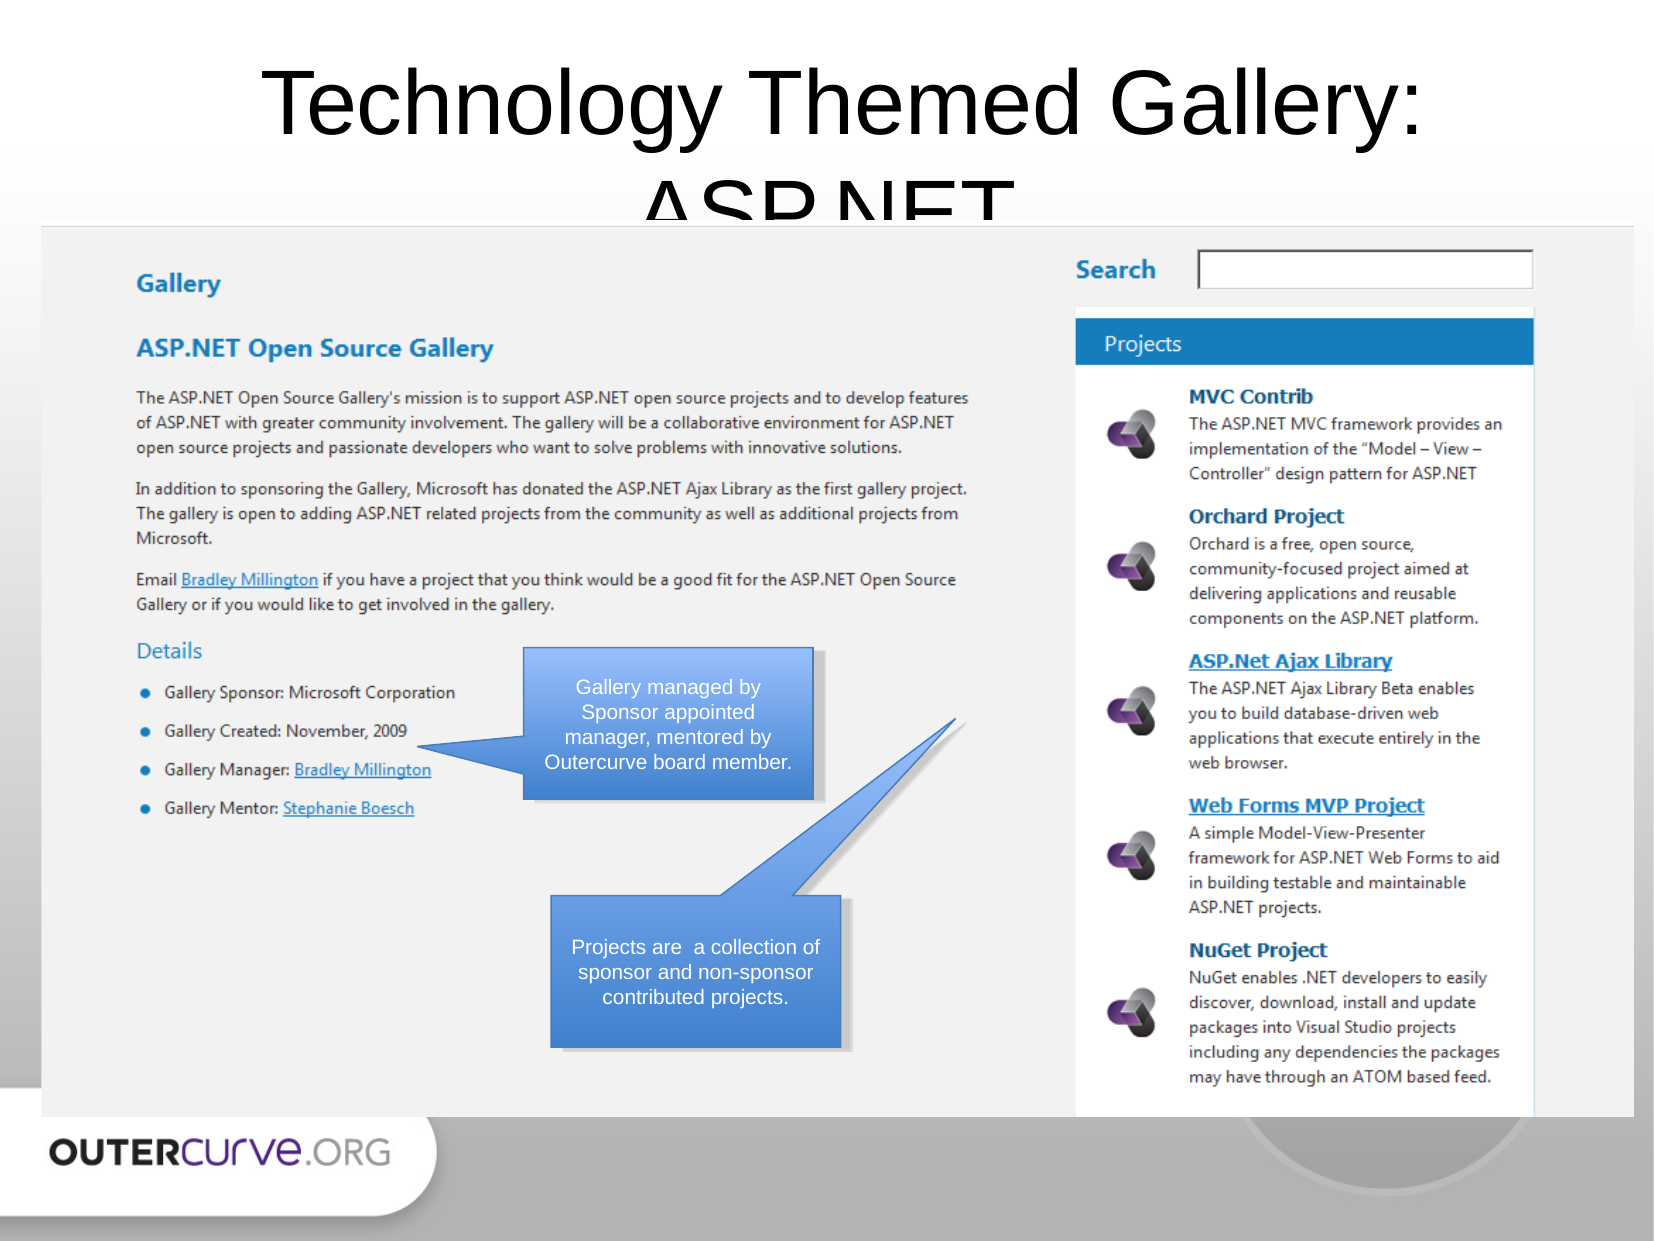

# Technology Themed Gallery: ASP.NET
Gallery managed by Sponsor appointed manager, mentored by Outercurve board member.
Projects are a collection of sponsor and non-sponsor contributed projects.